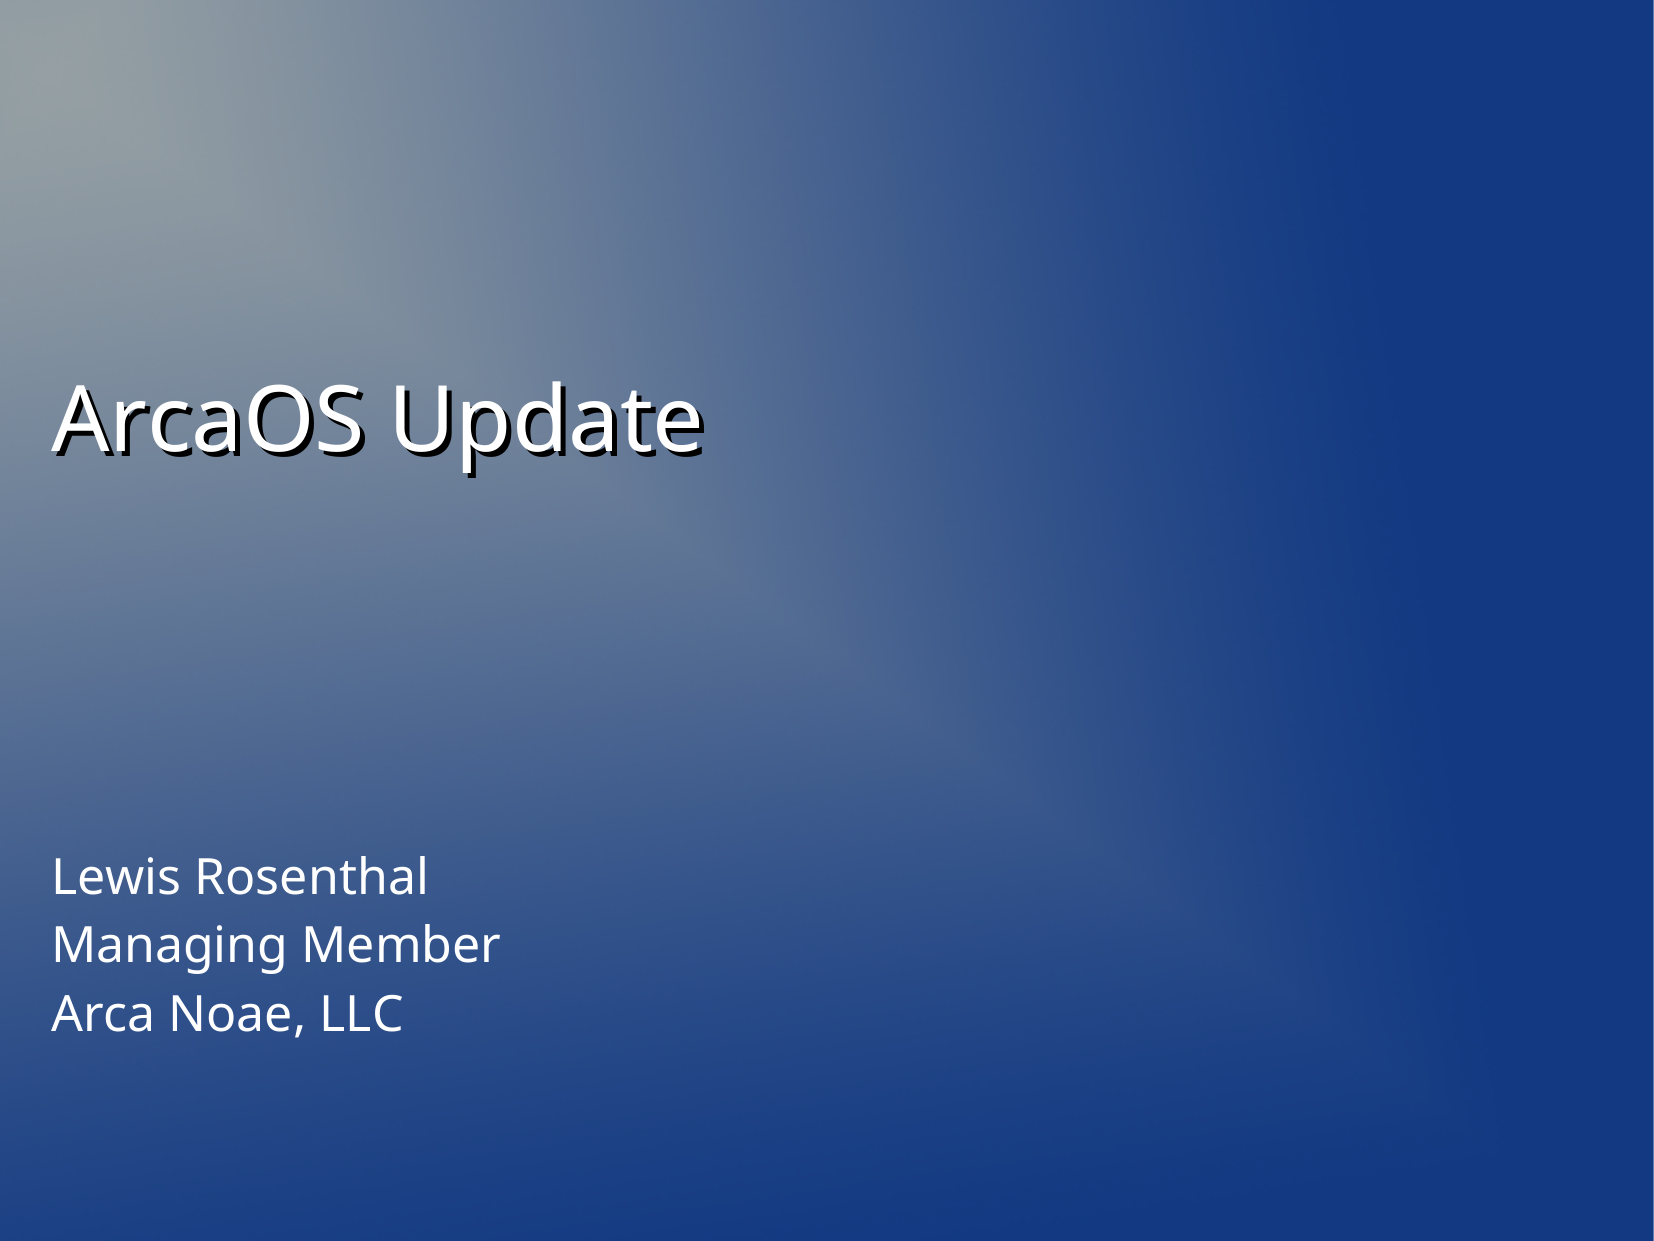

# ArcaOS Update
Lewis Rosenthal
Managing Member
Arca Noae, LLC